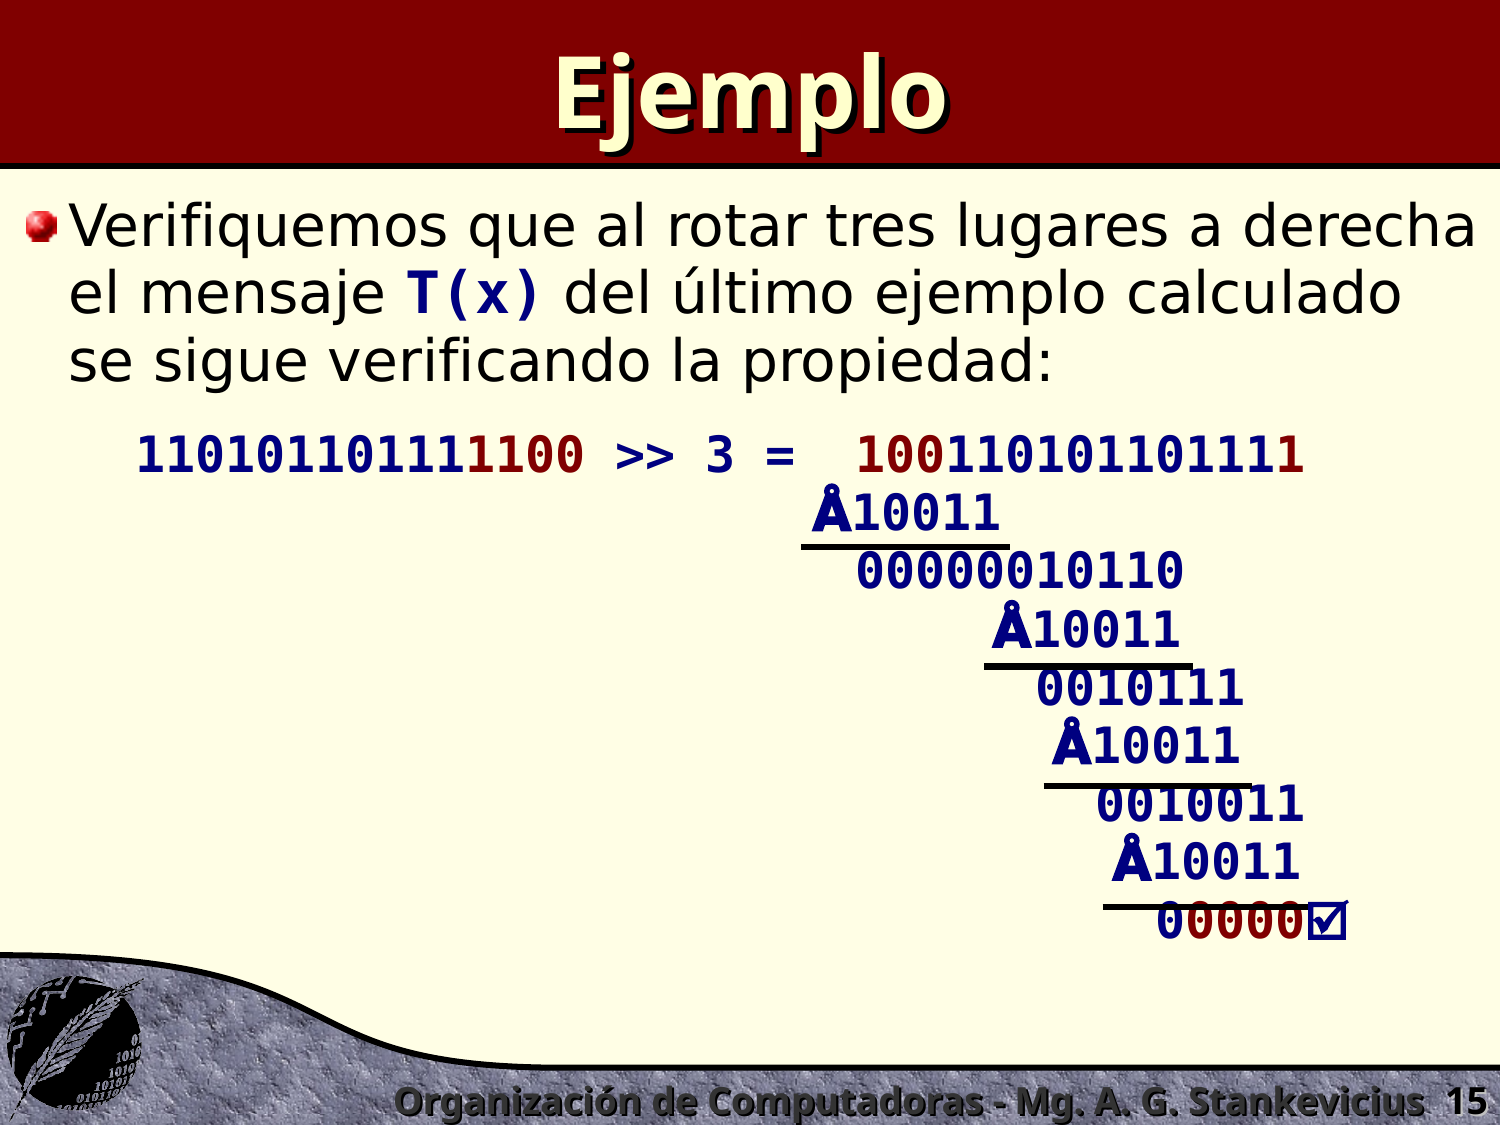

# Ejemplo
Verifiquemos que al rotar tres lugares a derecha el mensaje T(x) del último ejemplo calculado se sigue verificando la propiedad:
110101101111100 >> 3 = 100110101101111
 Å10011
 00000010110
 Å10011
 0010111
 Å10011
 0010011
 Å10011
 00000
☑
15